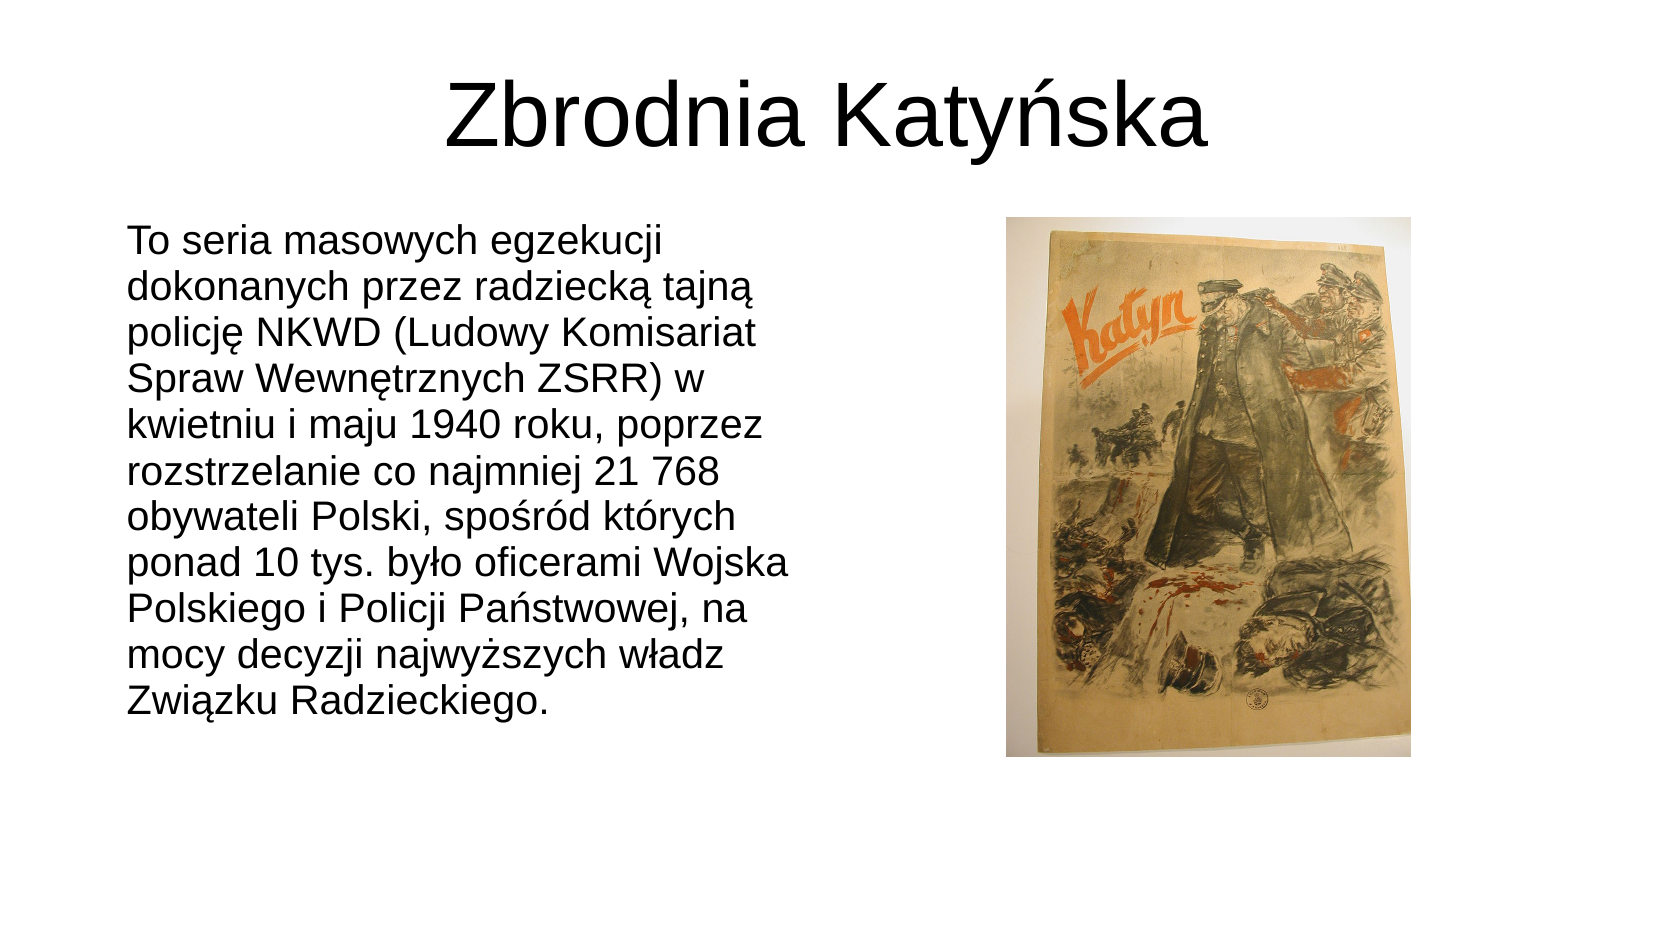

# Zbrodnia Katyńska
To seria masowych egzekucji dokonanych przez radziecką tajną policję NKWD (Ludowy Komisariat Spraw Wewnętrznych ZSRR) w kwietniu i maju 1940 roku, poprzez rozstrzelanie co najmniej 21 768 obywateli Polski, spośród których ponad 10 tys. było oficerami Wojska Polskiego i Policji Państwowej, na mocy decyzji najwyższych władz Związku Radzieckiego.